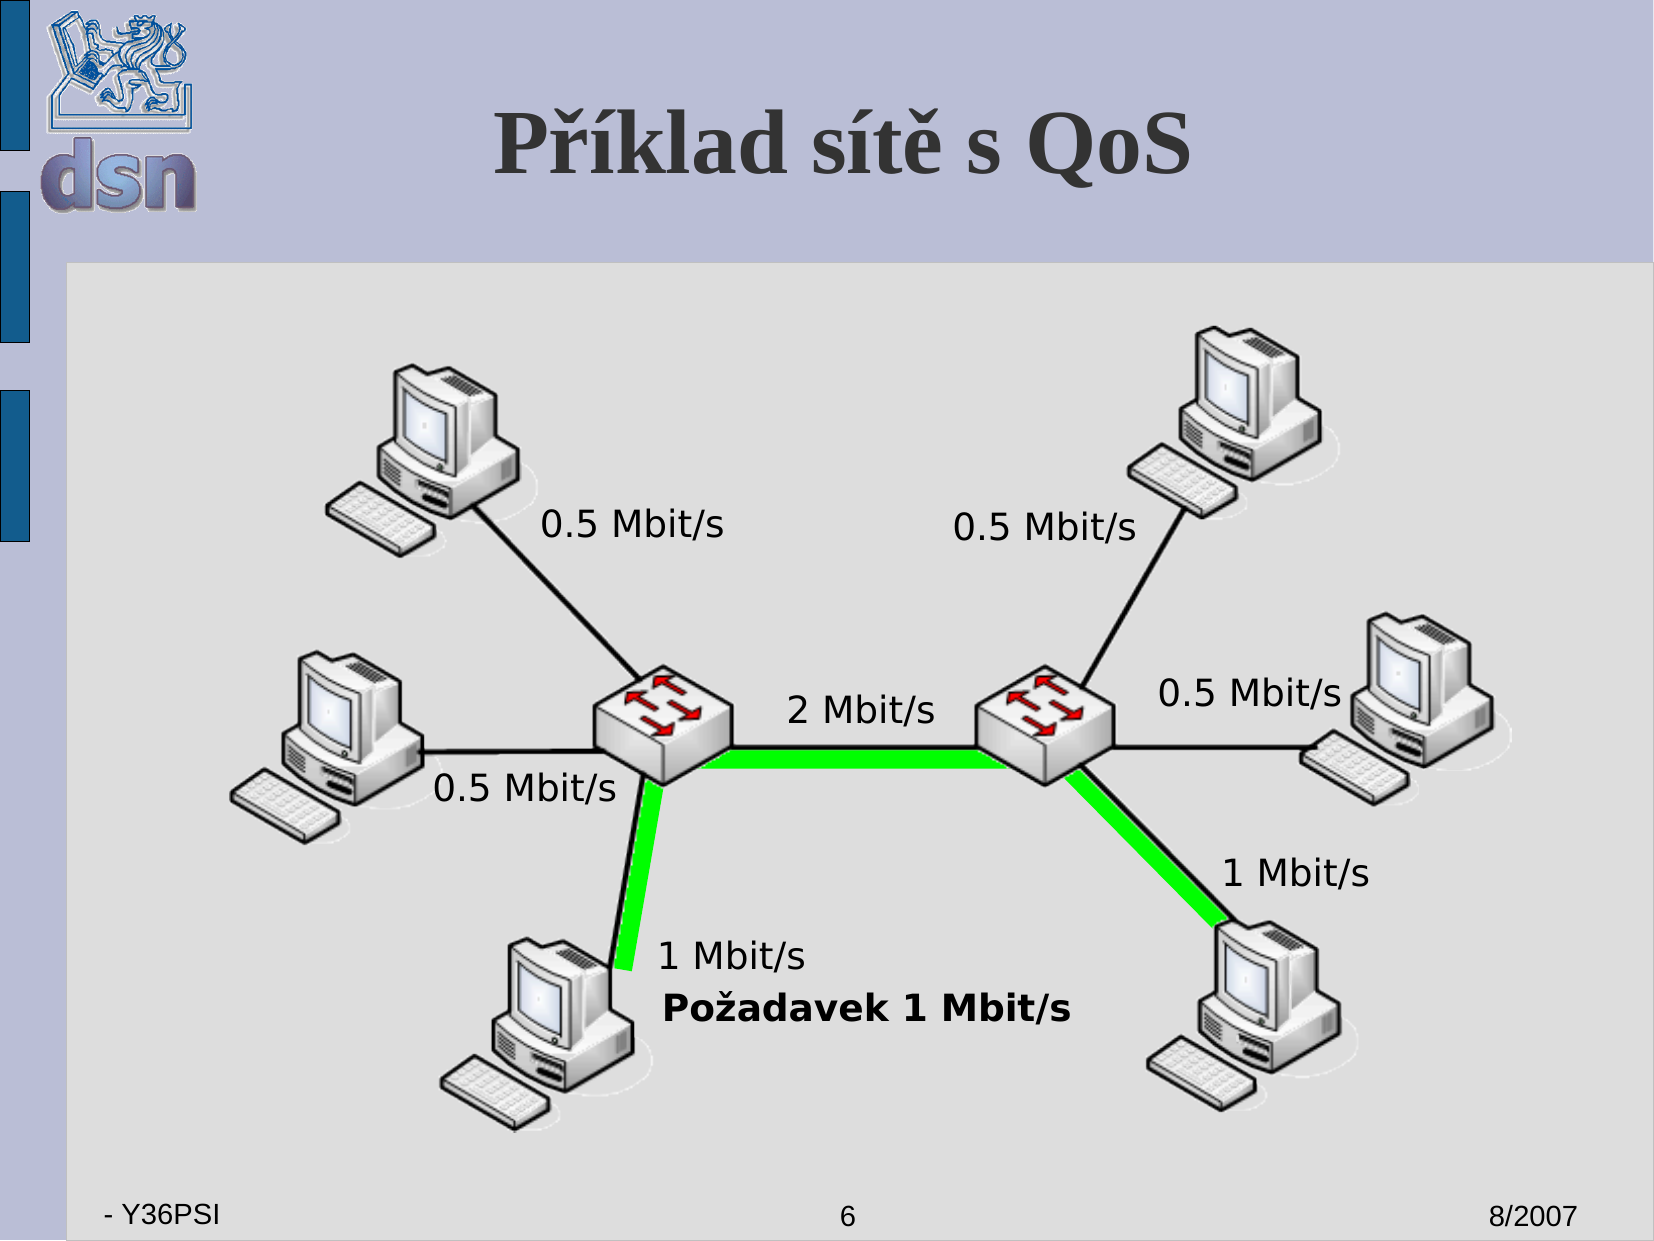

# Příklad sítě s QoS
0.5 Mbit/s
0.5 Mbit/s
0.5 Mbit/s
2 Mbit/s
0.5 Mbit/s
1 Mbit/s
1 Mbit/s
Požadavek 1 Mbit/s